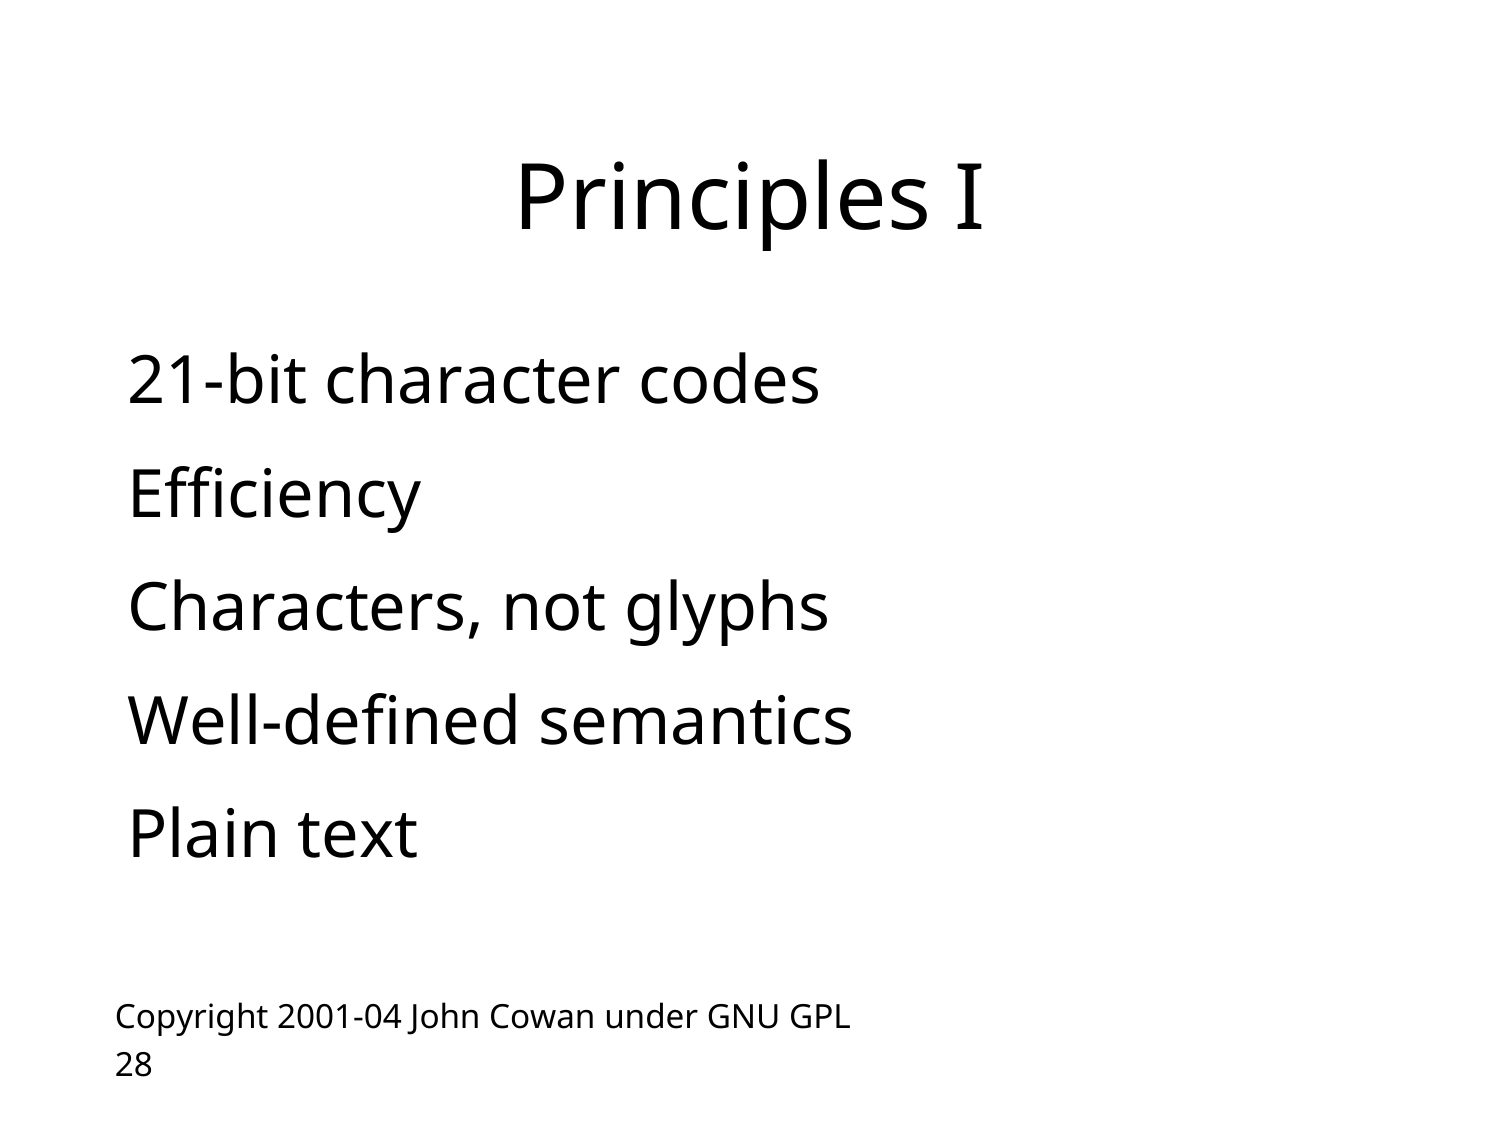

# Principles I
21-bit character codes
Efficiency
Characters, not glyphs
Well-defined semantics
Plain text